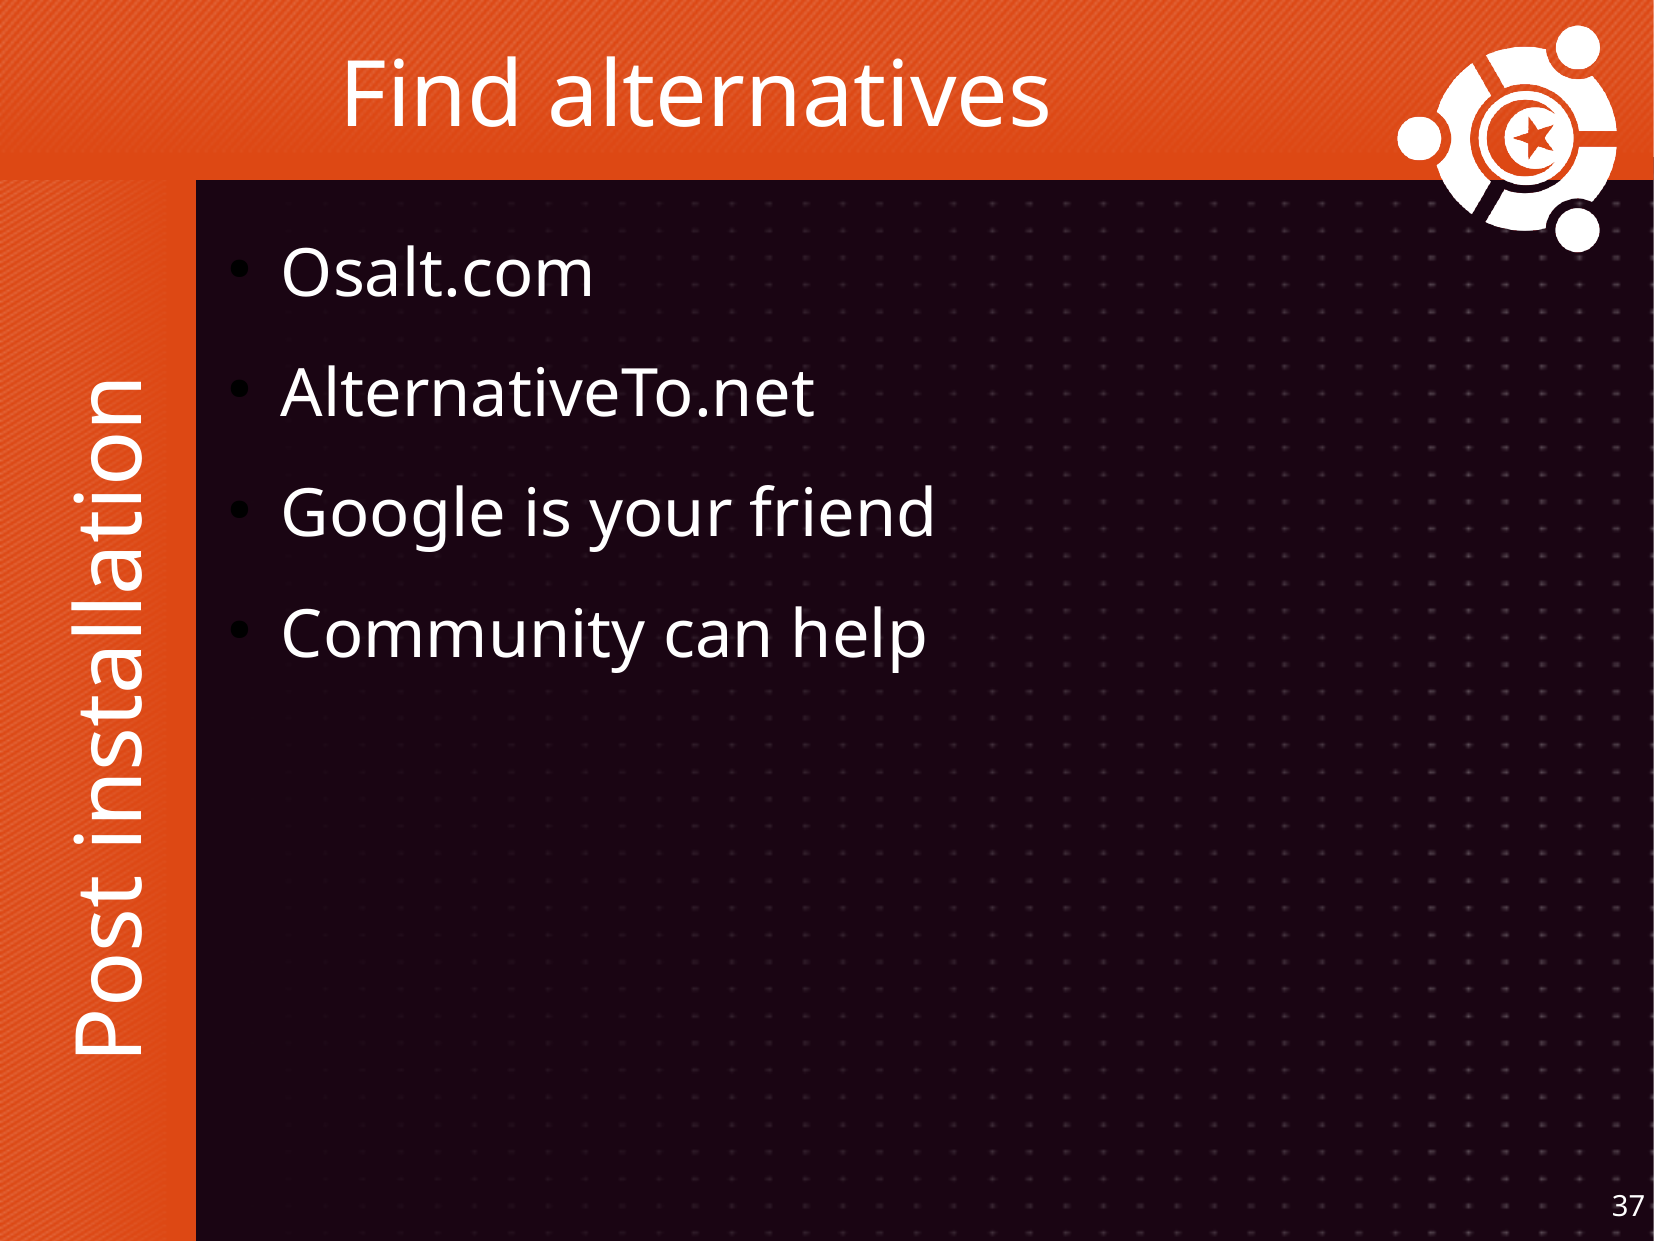

# Find alternatives
Osalt.com
AlternativeTo.net
Google is your friend
Community can help
Post installation
37